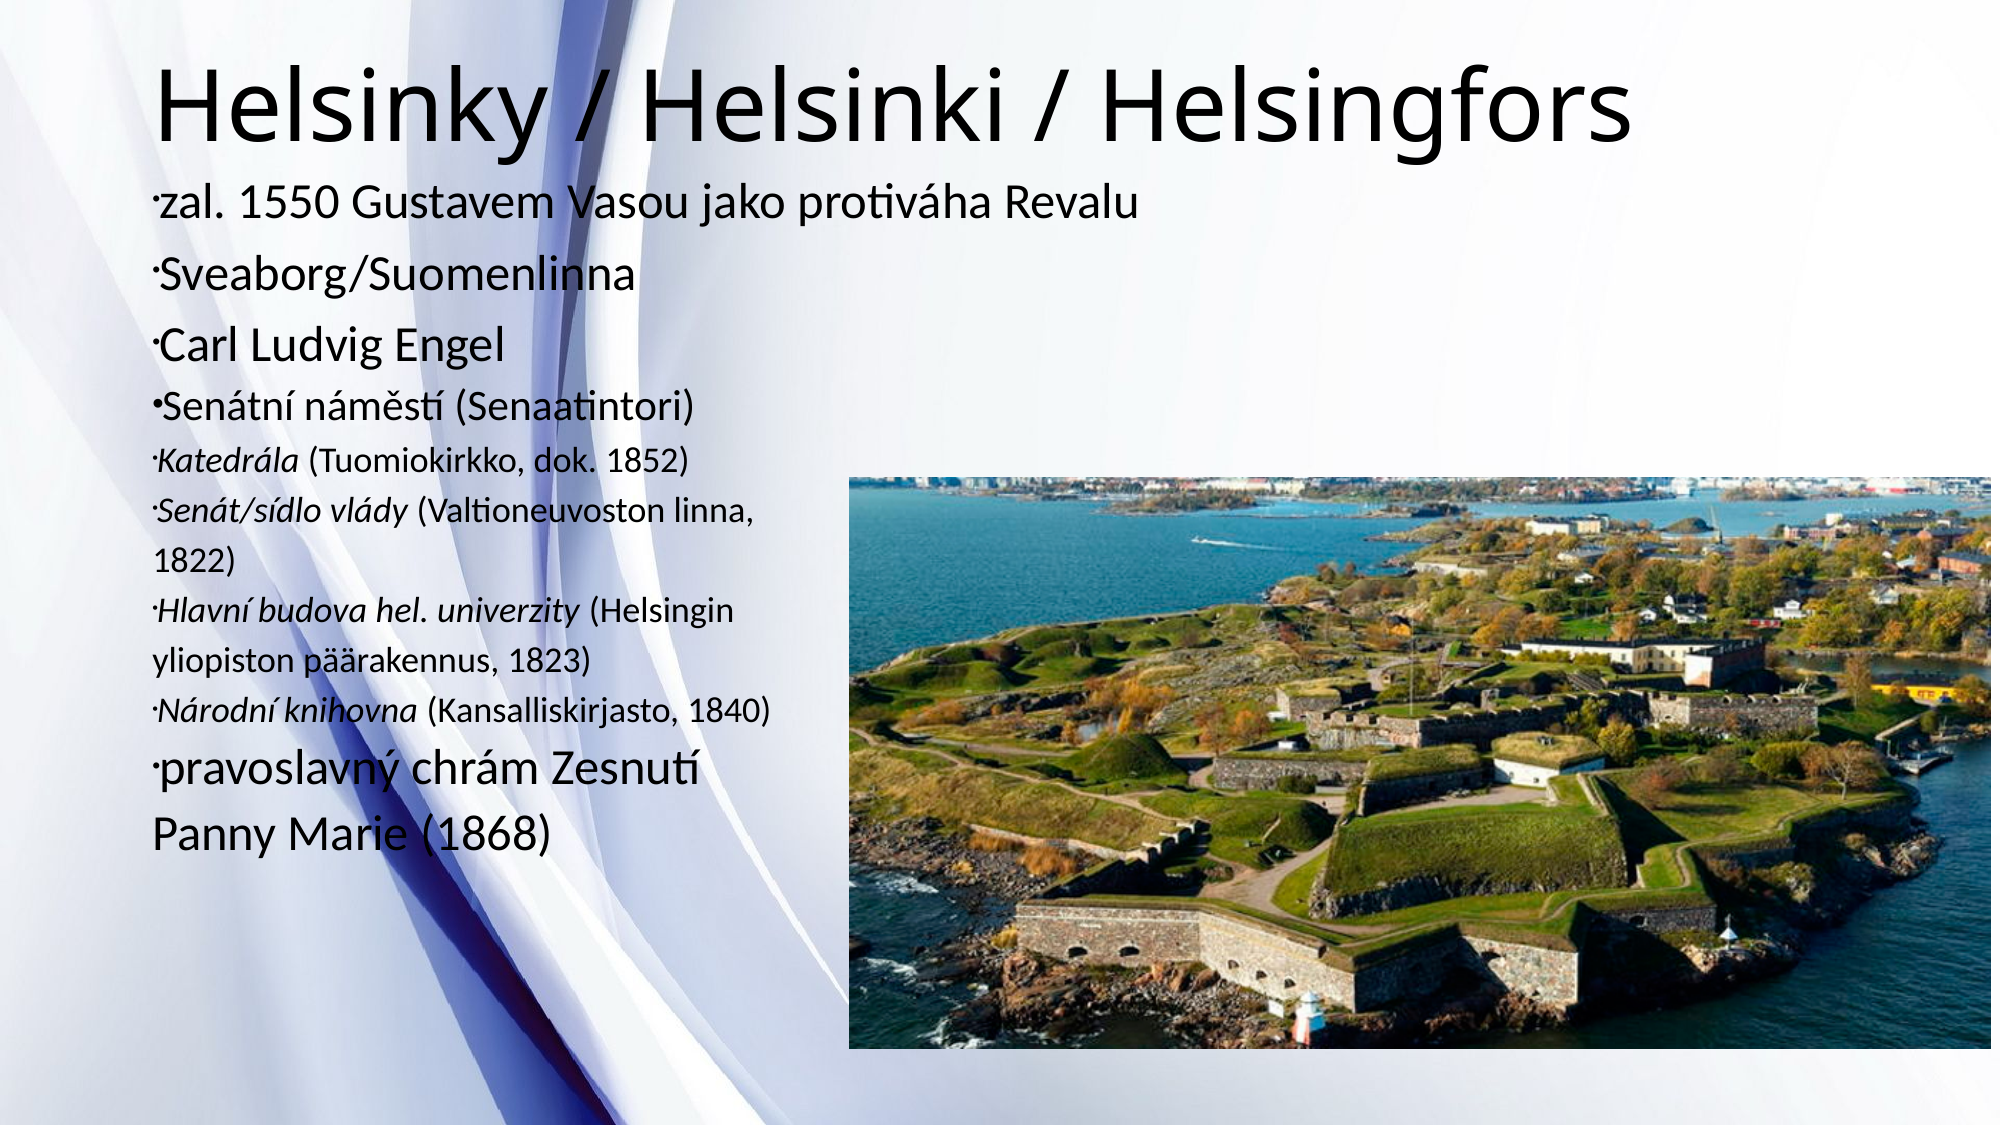

# Helsinky / Helsinki / Helsingfors
zal. 1550 Gustavem Vasou jako protiváha Revalu
Sveaborg/Suomenlinna
Carl Ludvig Engel
Senátní náměstí (Senaatintori)
Katedrála (Tuomiokirkko, dok. 1852)
Senát/sídlo vlády (Valtioneuvoston linna,
1822)
Hlavní budova hel. univerzity (Helsingin
yliopiston päärakennus, 1823)
Národní knihovna (Kansalliskirjasto, 1840)
pravoslavný chrám Zesnutí
Panny Marie (1868)